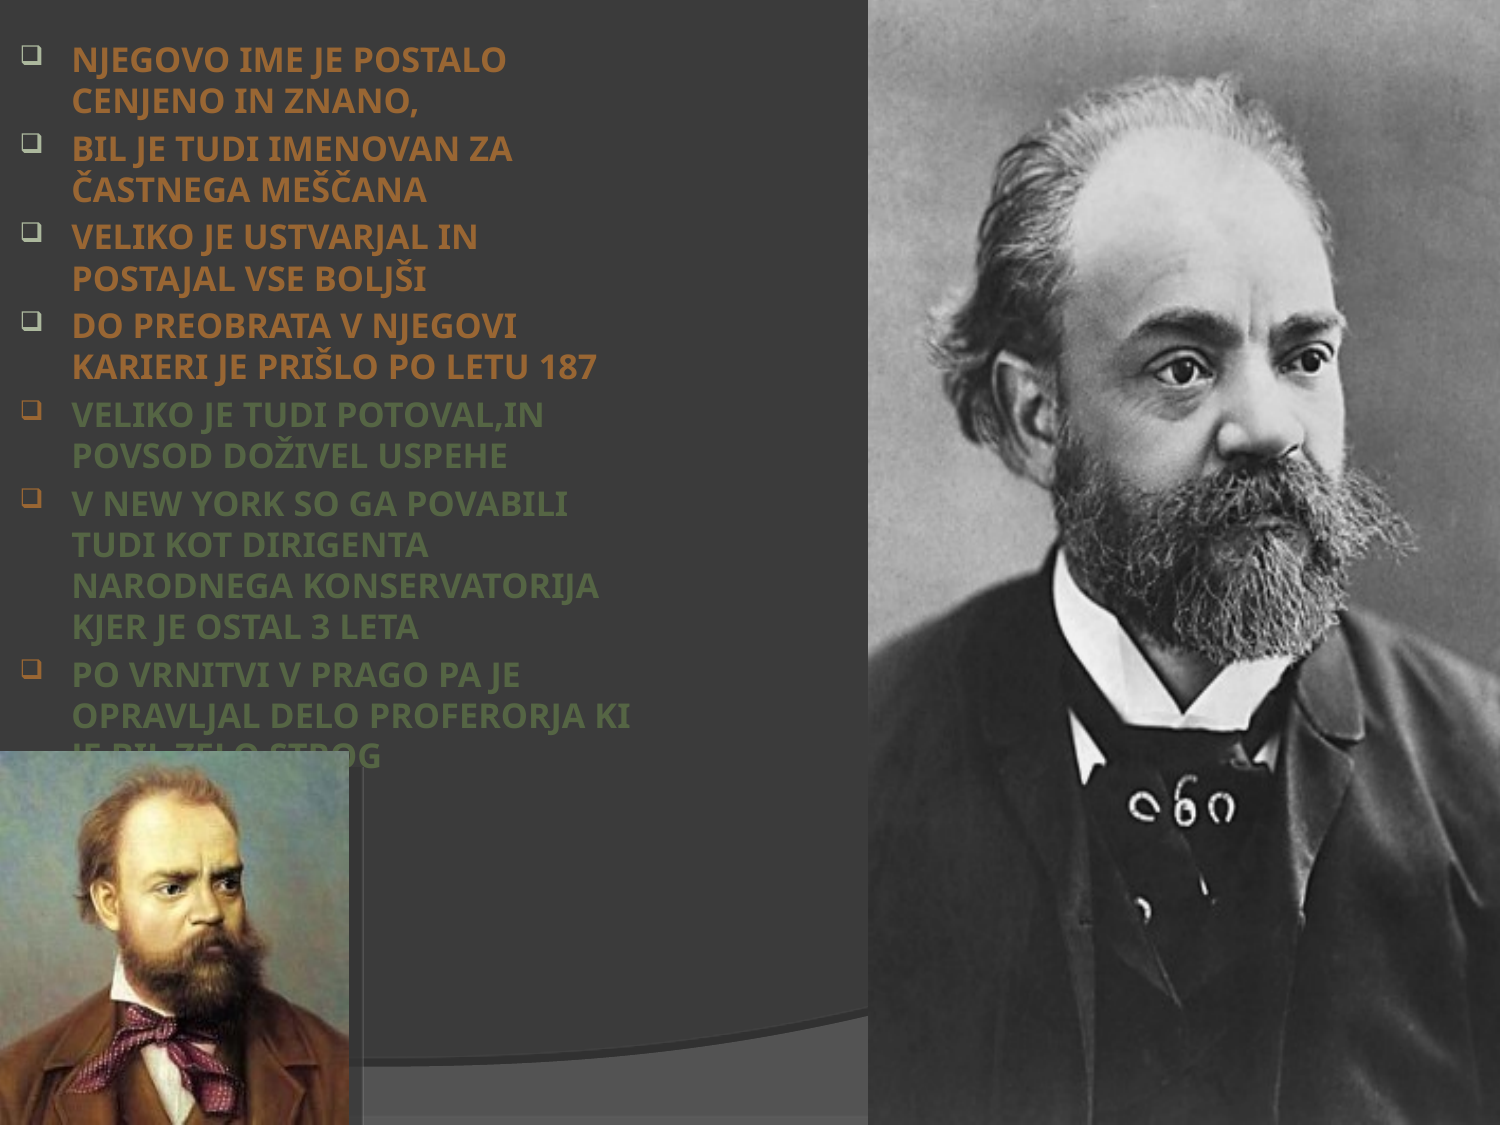

NJEGOVO IME JE POSTALO CENJENO IN ZNANO,
BIL JE TUDI IMENOVAN ZA ČASTNEGA MEŠČANA
VELIKO JE USTVARJAL IN POSTAJAL VSE BOLJŠI
DO PREOBRATA V NJEGOVI KARIERI JE PRIŠLO PO LETU 187
VELIKO JE TUDI POTOVAL,IN POVSOD DOŽIVEL USPEHE
V NEW YORK SO GA POVABILI TUDI KOT DIRIGENTA NARODNEGA KONSERVATORIJA KJER JE OSTAL 3 LETA
PO VRNITVI V PRAGO PA JE OPRAVLJAL DELO PROFERORJA KI JE BIL ZELO STROG
#